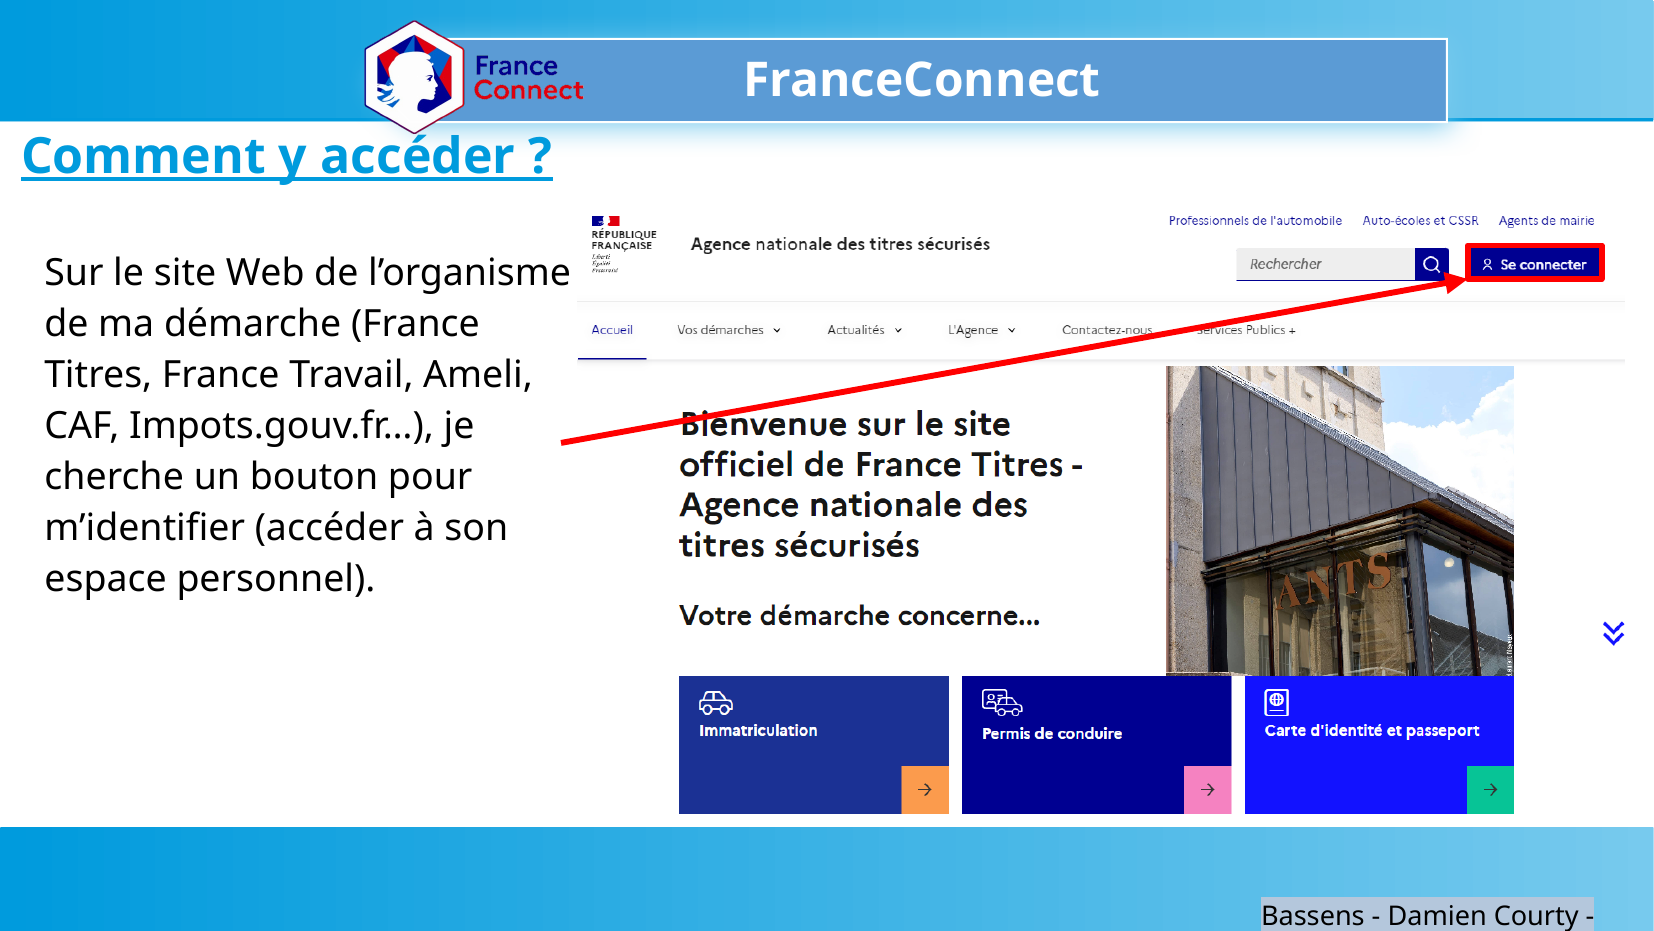

FranceConnect
Comment y accéder ?
Sur le site Web de l’organisme de ma démarche (France Titres, France Travail, Ameli, CAF, Impots.gouv.fr…), je cherche un bouton pour m’identifier (accéder à son espace personnel).
Bassens - Damien Courty - 2024